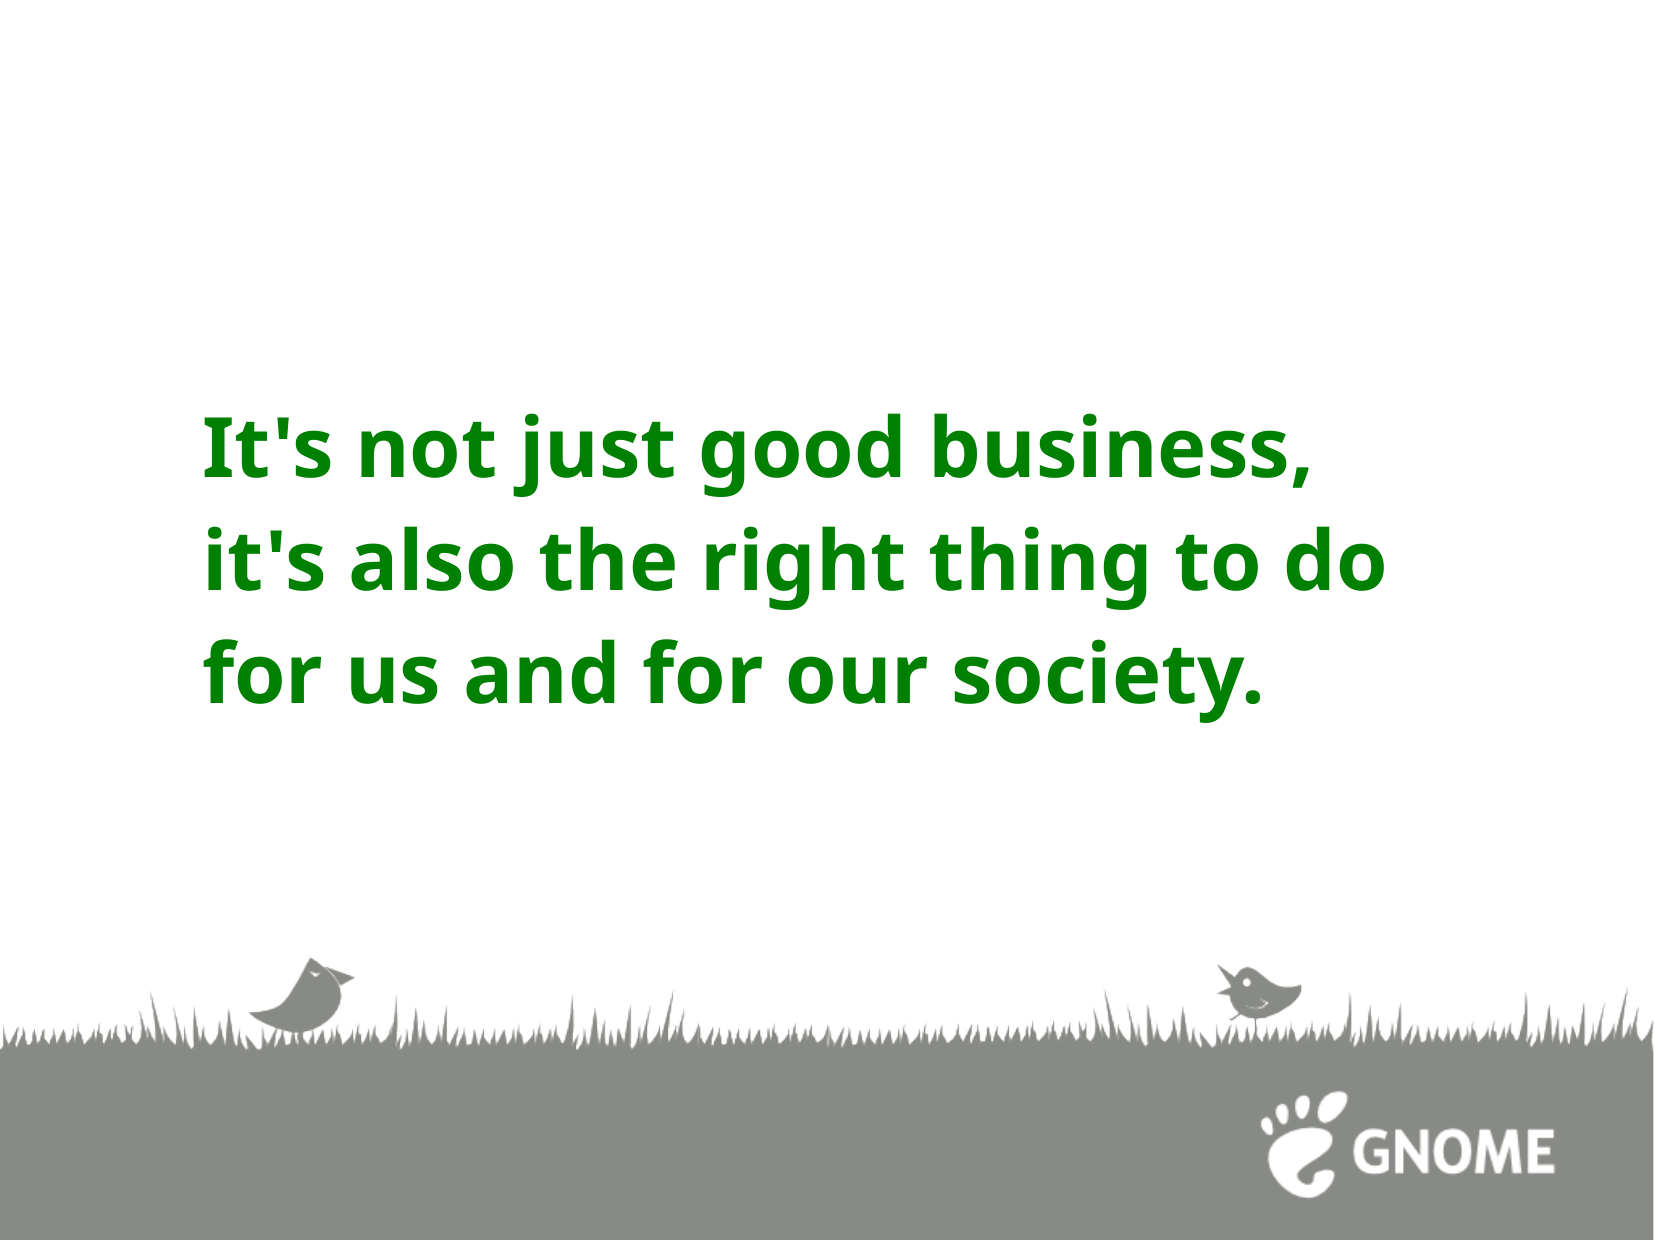

It's not just good business, it's also the right thing to do for us and for our society.